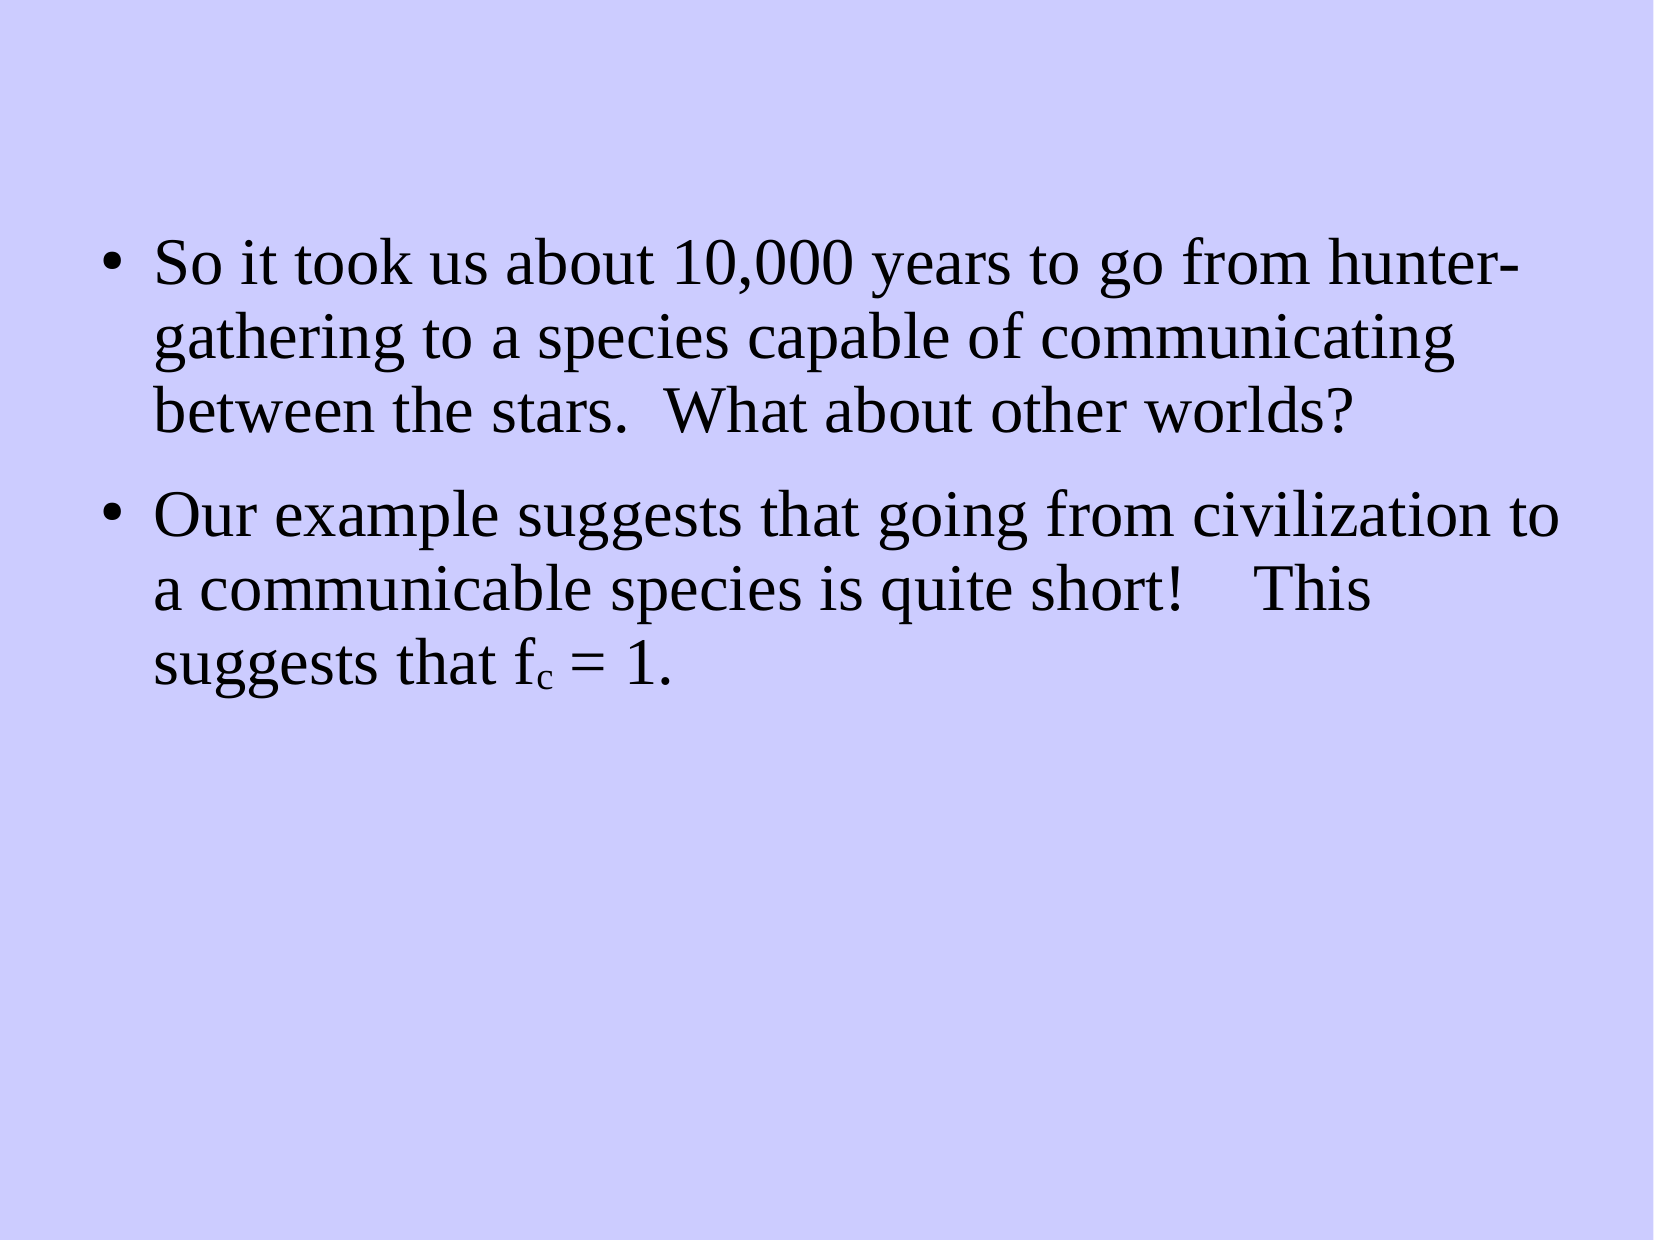

# So it took us about 10,000 years to go from hunter-gathering to a species capable of communicating between the stars. What about other worlds?
Our example suggests that going from civilization to a communicable species is quite short! This suggests that fc = 1.